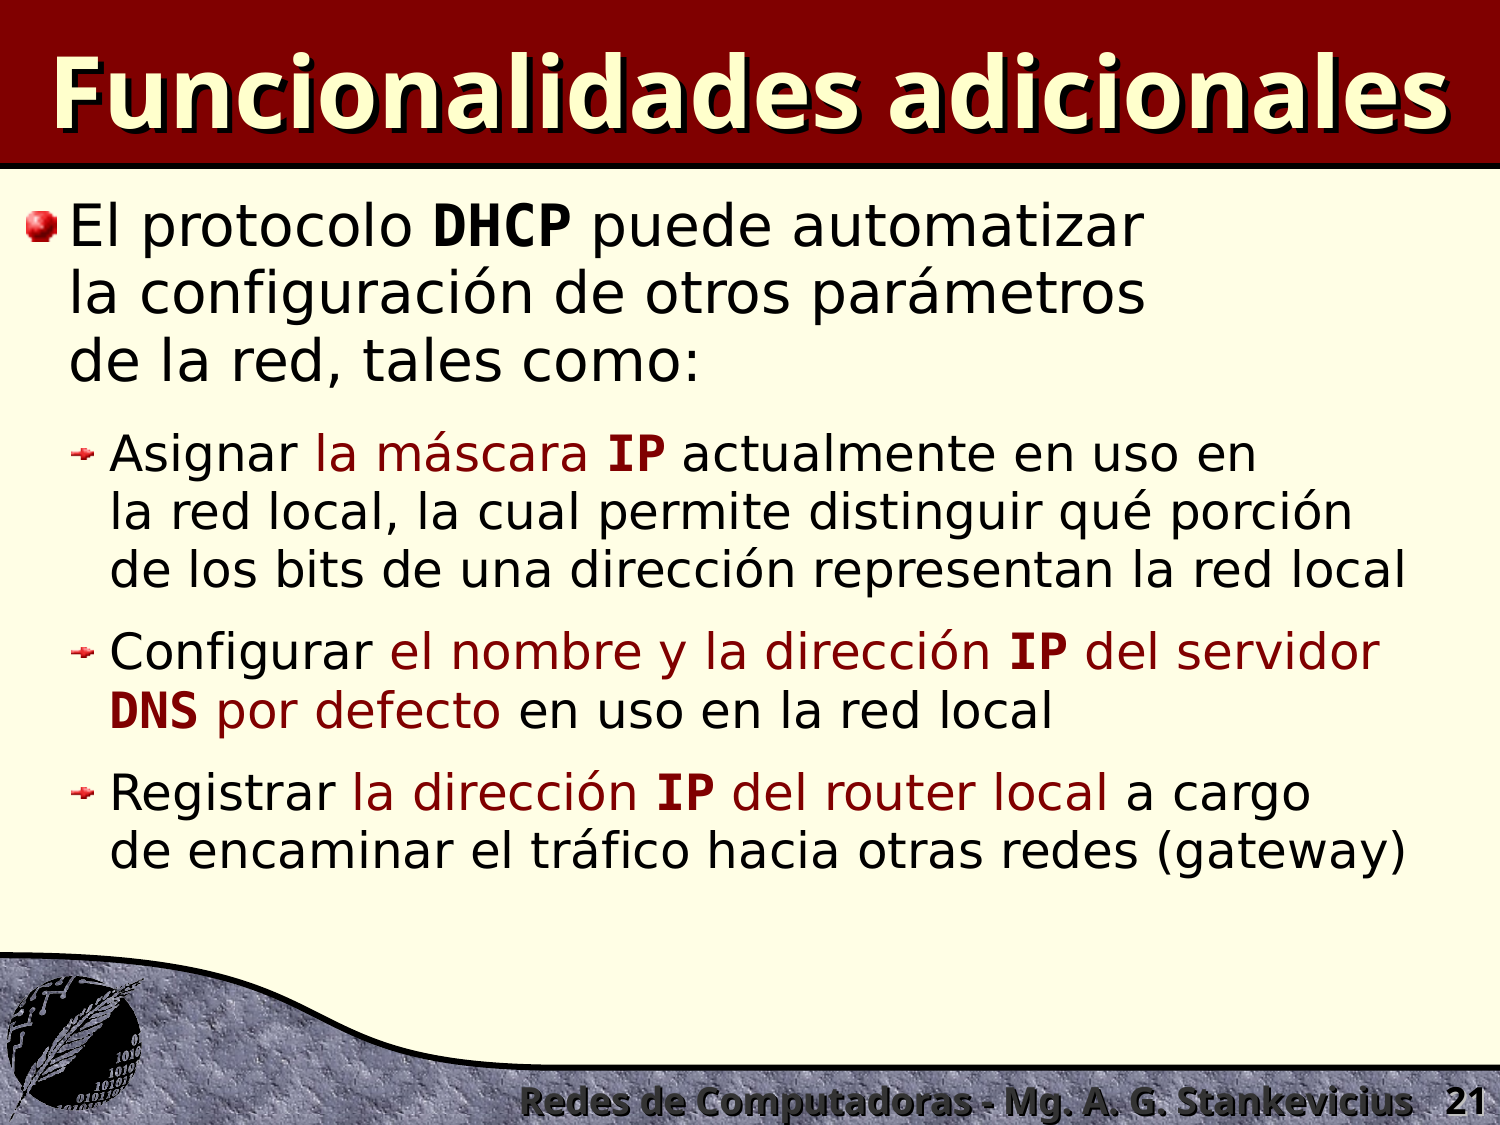

# Funcionalidades adicionales
El protocolo DHCP puede automatizar
la configuración de otros parámetros
de la red, tales como:
Asignar la máscara IP actualmente en uso en
la red local, la cual permite distinguir qué porción
de los bits de una dirección representan la red local
Configurar el nombre y la dirección IP del servidor DNS por defecto en uso en la red local
Registrar la dirección IP del router local a cargo
de encaminar el tráfico hacia otras redes (gateway)
21